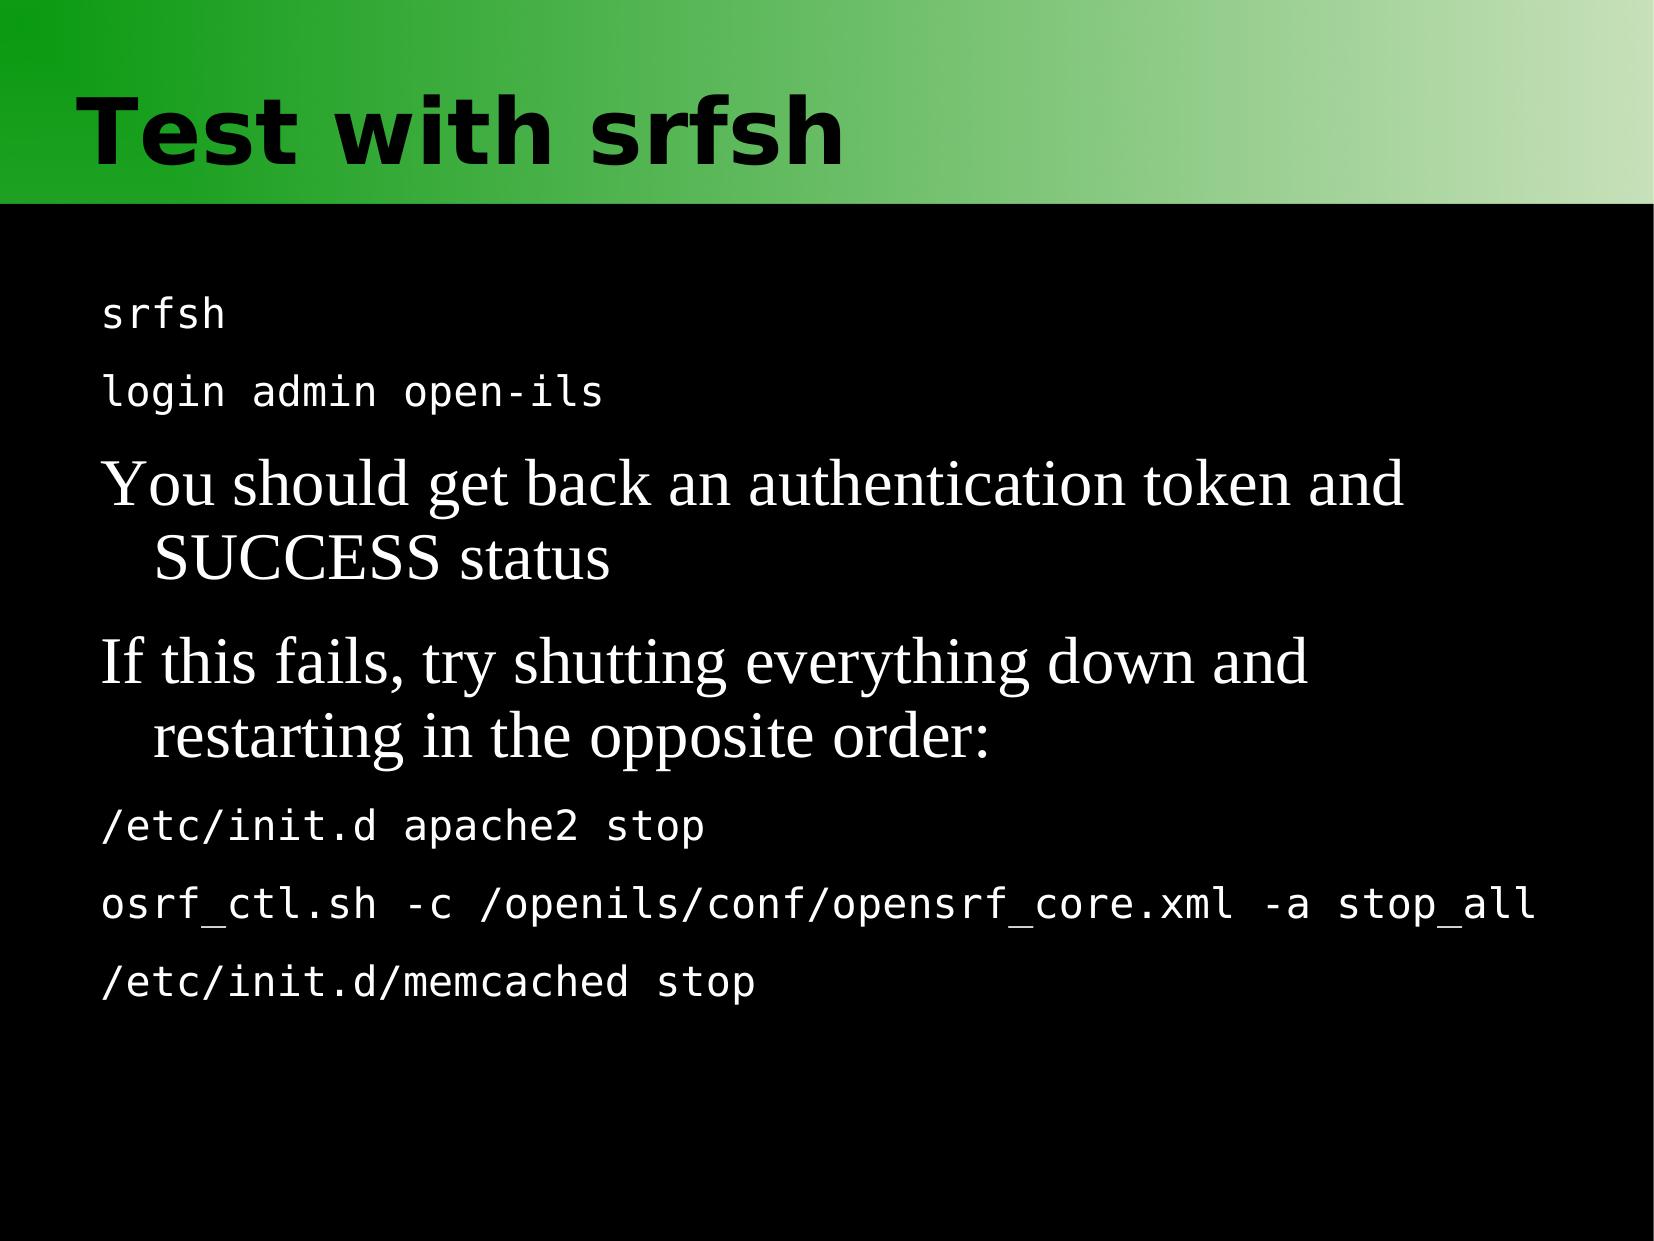

# Test with srfsh
srfsh
login admin open-ils
You should get back an authentication token and SUCCESS status
If this fails, try shutting everything down and restarting in the opposite order:
/etc/init.d apache2 stop
osrf_ctl.sh -c /openils/conf/opensrf_core.xml -a stop_all
/etc/init.d/memcached stop